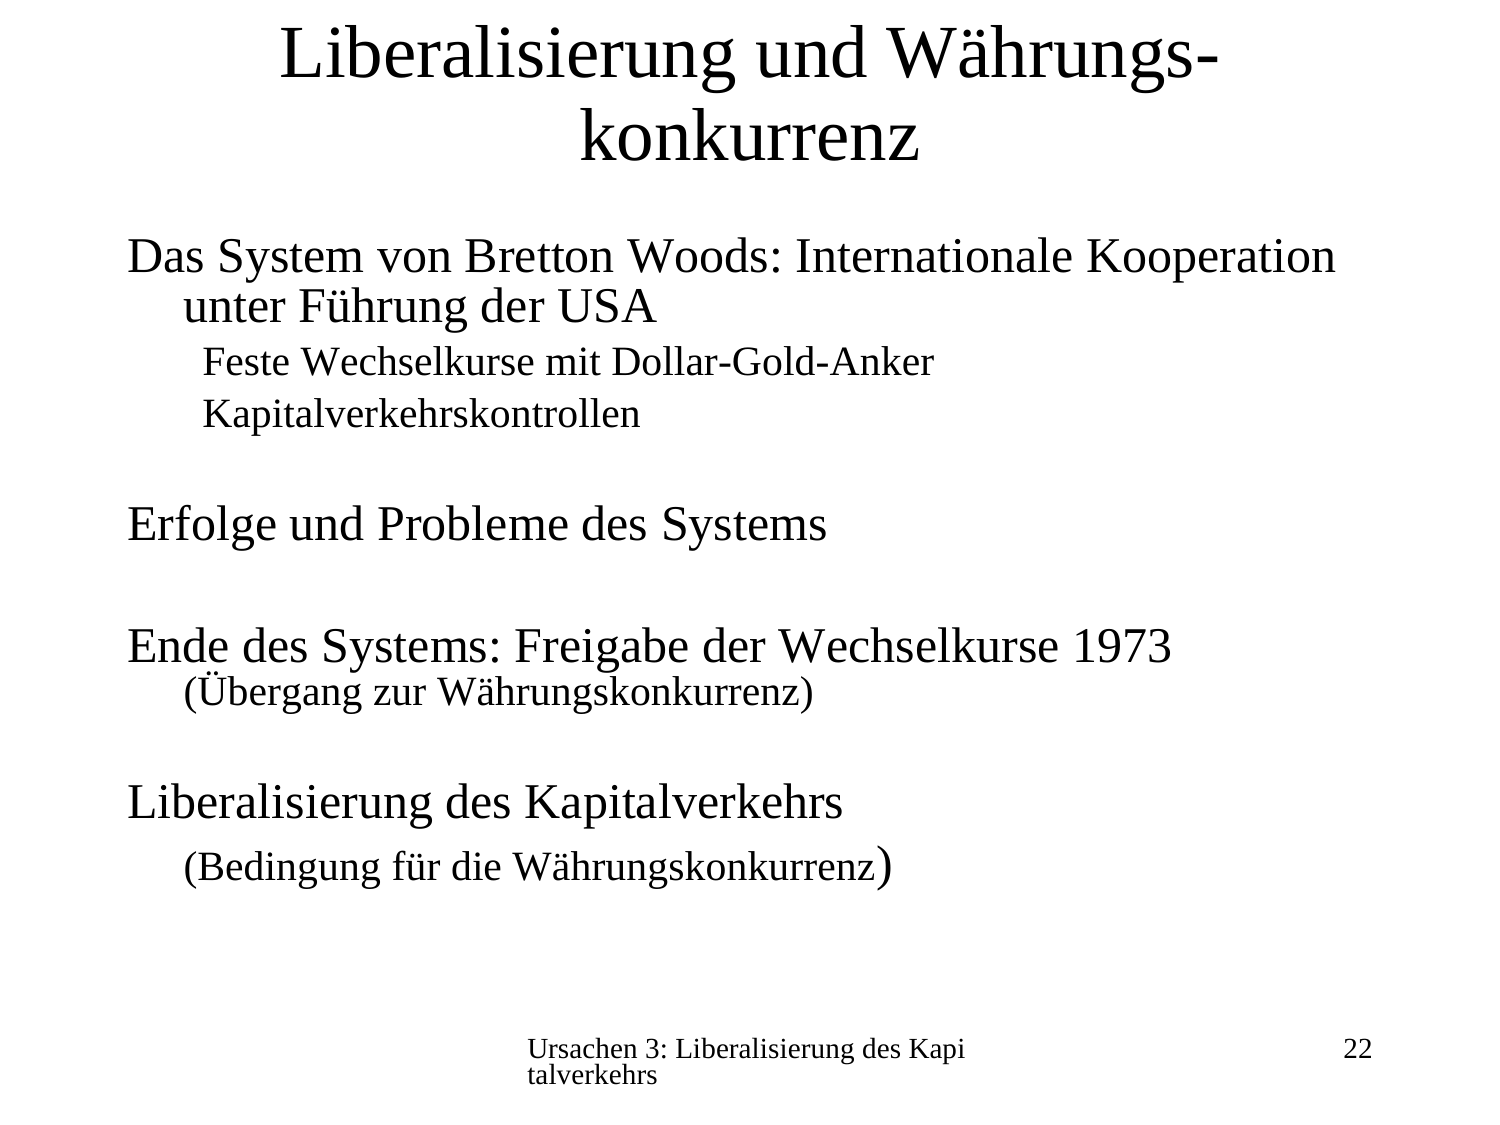

# Liberalisierung und Währungs-konkurrenz
Das System von Bretton Woods: Internationale Kooperation unter Führung der USA
Feste Wechselkurse mit Dollar-Gold-Anker
Kapitalverkehrskontrollen
Erfolge und Probleme des Systems
Ende des Systems: Freigabe der Wechselkurse 1973 (Übergang zur Währungskonkurrenz)
Liberalisierung des Kapitalverkehrs
	(Bedingung für die Währungskonkurrenz)
Ursachen 3: Liberalisierung des Kapitalverkehrs
22